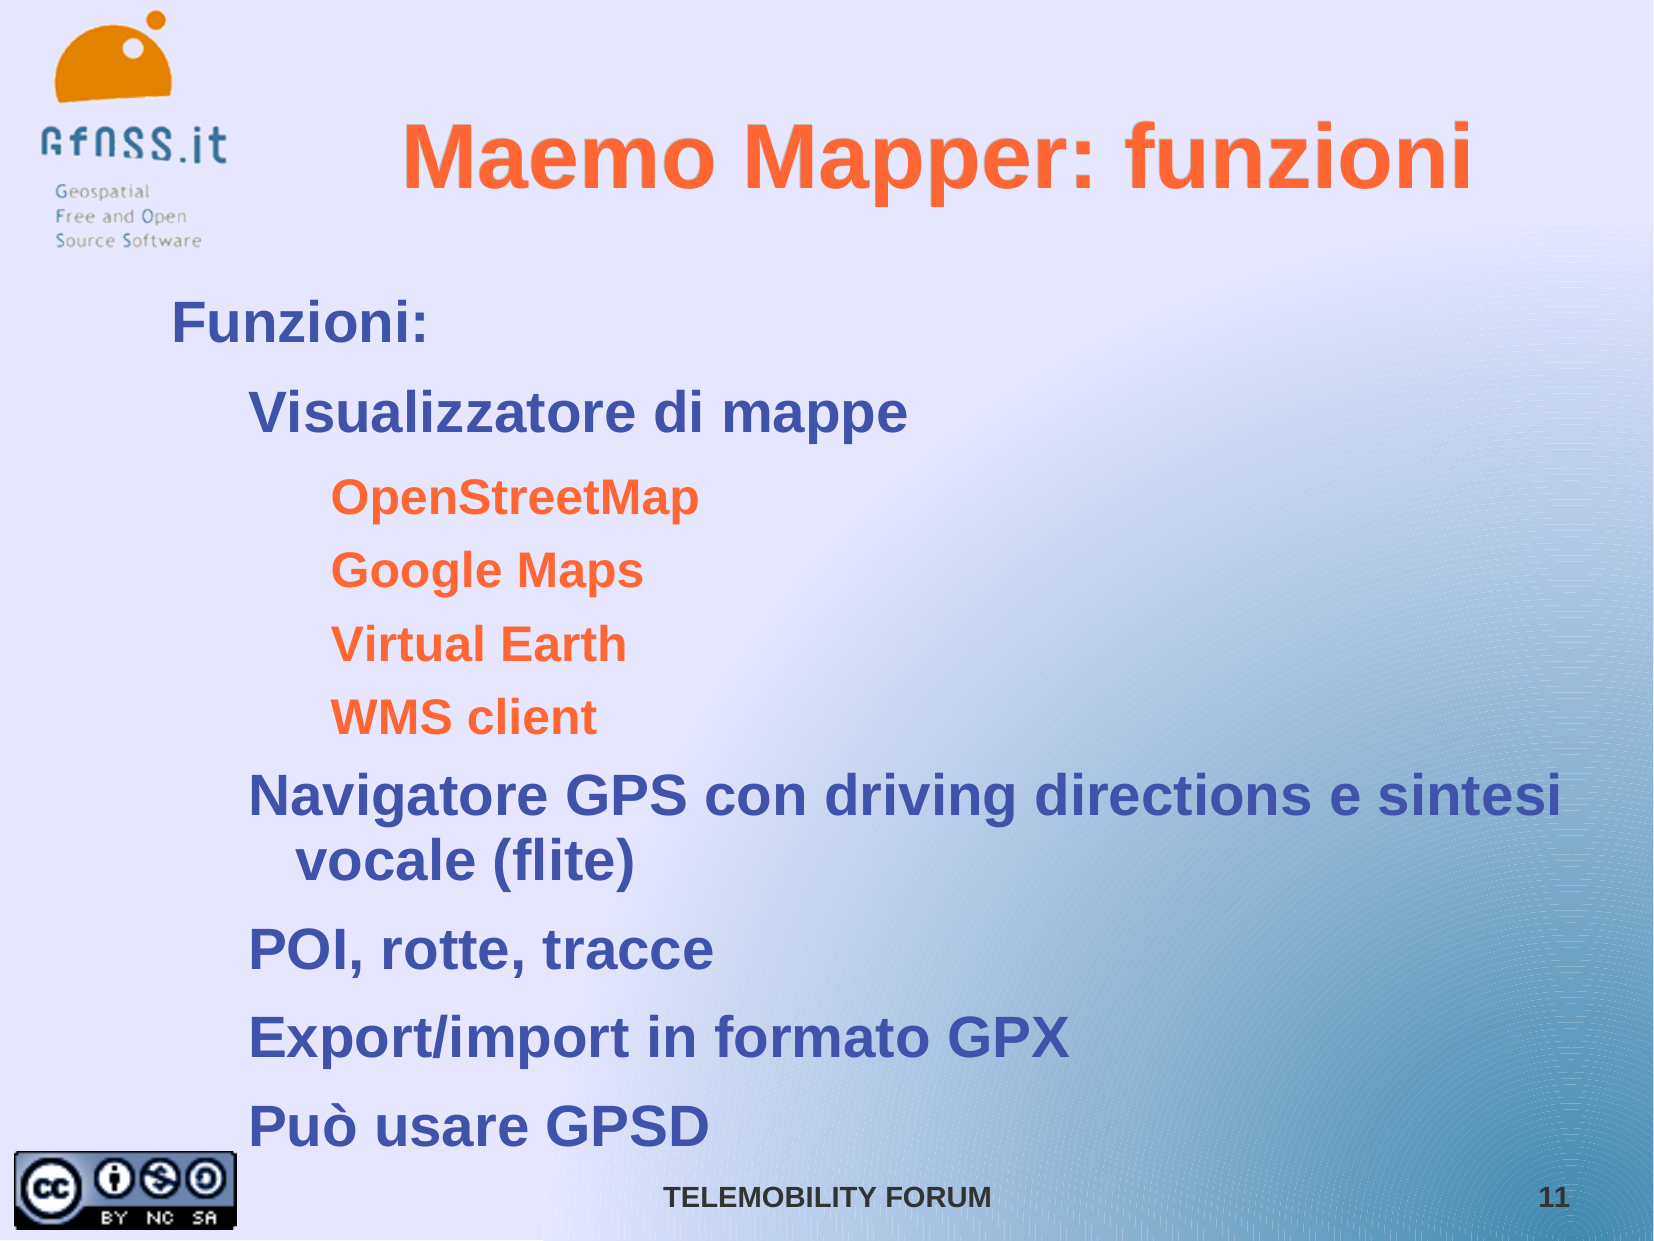

# Maemo Mapper: funzioni
Funzioni:
Visualizzatore di mappe
OpenStreetMap
Google Maps
Virtual Earth
WMS client
Navigatore GPS con driving directions e sintesi vocale (flite)
POI, rotte, tracce
Export/import in formato GPX
Può usare GPSD
INSERIRE NOME EVENTO
11